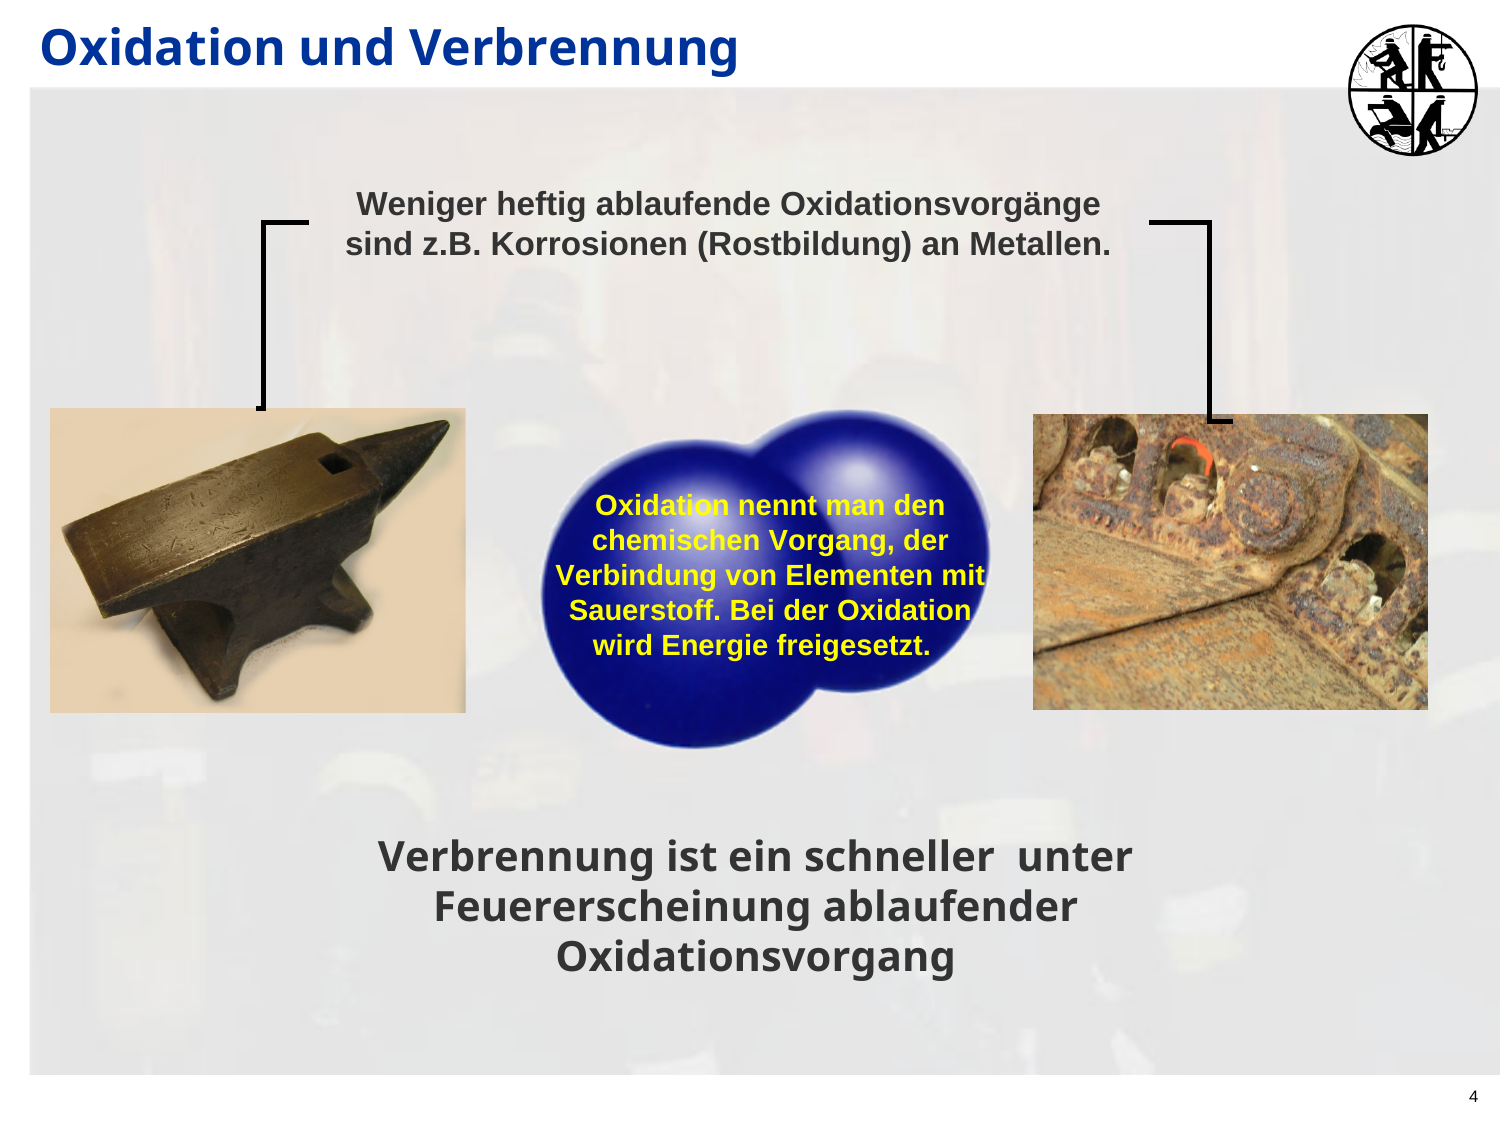

# Oxidation und Verbrennung
Weniger heftig ablaufende Oxidationsvorgänge sind z.B. Korrosionen (Rostbildung) an Metallen.
Oxidation nennt man den chemischen Vorgang, der Verbindung von Elementen mit Sauerstoff. Bei der Oxidation wird Energie freigesetzt.
Verbrennung ist ein schneller unter Feuererscheinung ablaufender Oxidationsvorgang